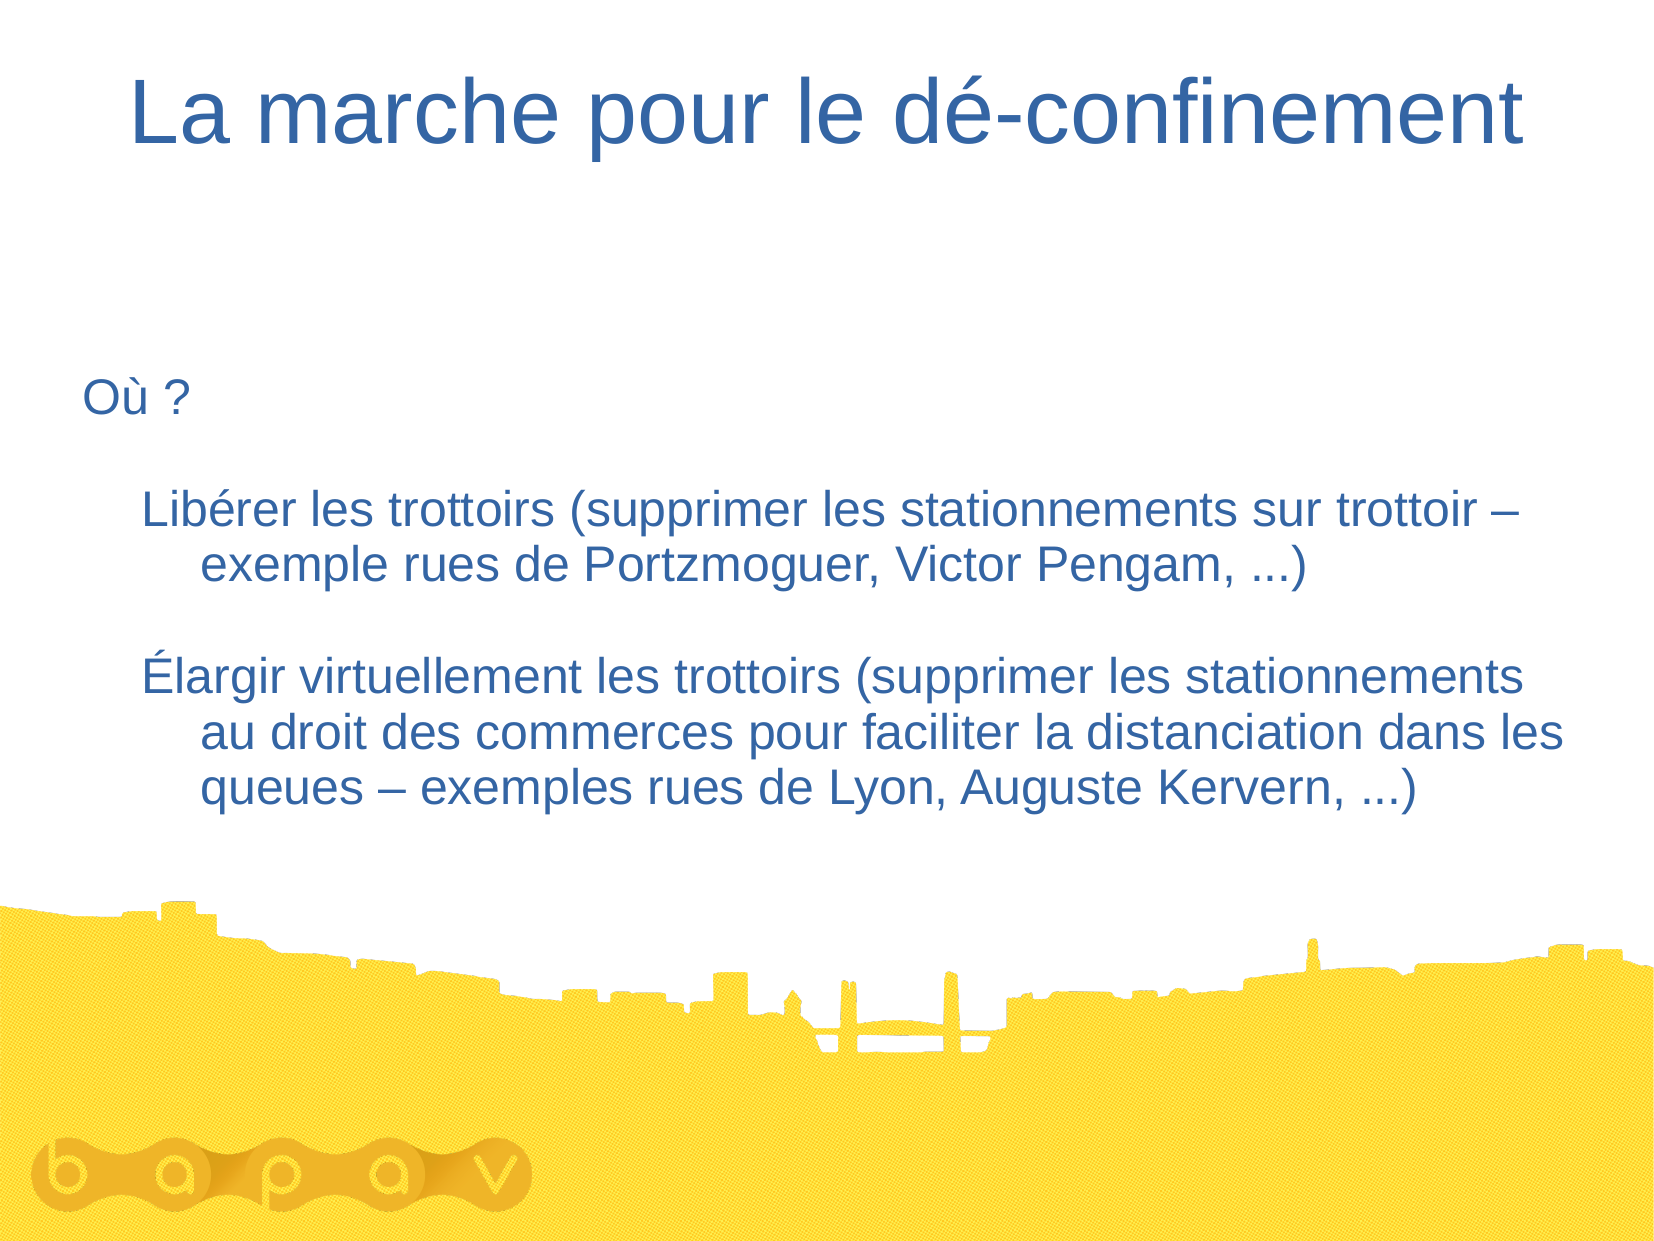

# La marche pour le dé-confinement
Où ?
Libérer les trottoirs (supprimer les stationnements sur trottoir – exemple rues de Portzmoguer, Victor Pengam, ...)
Élargir virtuellement les trottoirs (supprimer les stationnements au droit des commerces pour faciliter la distanciation dans les queues – exemples rues de Lyon, Auguste Kervern, ...)